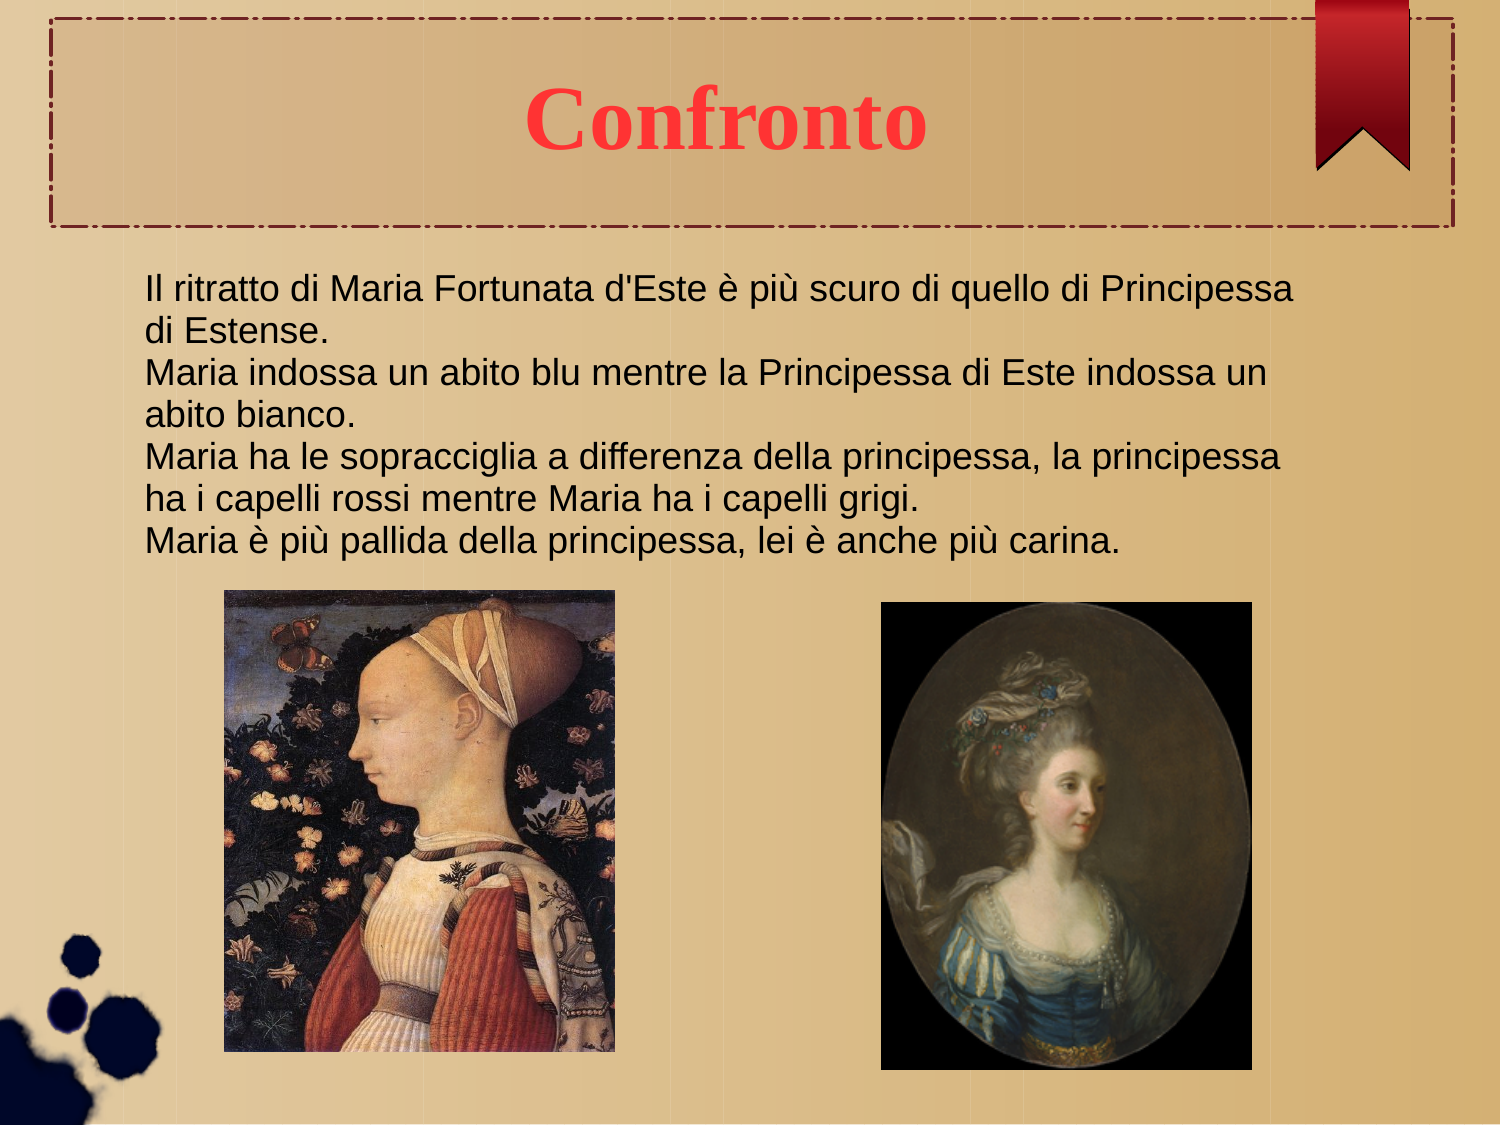

# Confronto
Il ritratto di Maria Fortunata d'Este è più scuro di quello di Principessa di Estense.
Maria indossa un abito blu mentre la Principessa di Este indossa un abito bianco.
Maria ha le sopracciglia a differenza della principessa, la principessa ha i capelli rossi mentre Maria ha i capelli grigi.
Maria è più pallida della principessa, lei è anche più carina.